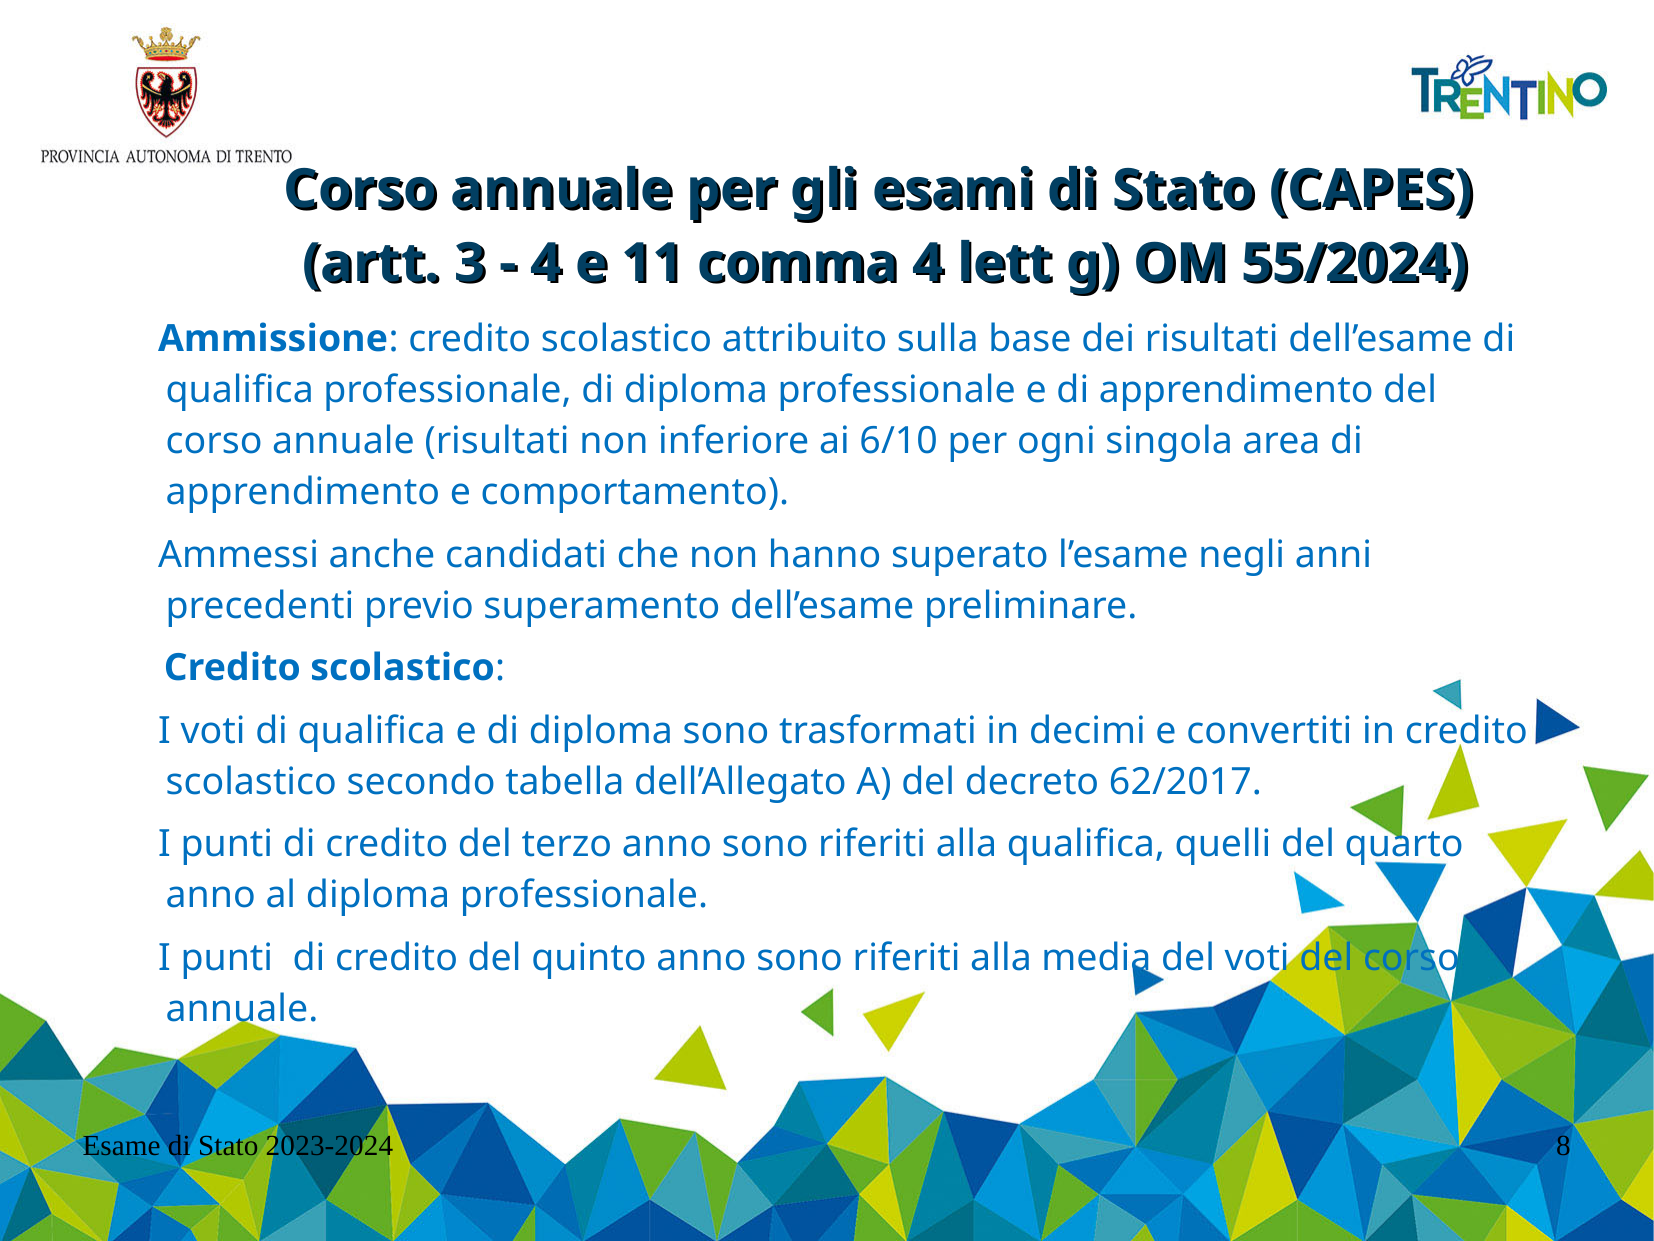

Corso annuale per gli esami di Stato (CAPES)
(artt. 3 - 4 e 11 comma 4 lett g) OM 55/2024)
 Ammissione: credito scolastico attribuito sulla base dei risultati dell’esame di qualifica professionale, di diploma professionale e di apprendimento del corso annuale (risultati non inferiore ai 6/10 per ogni singola area di apprendimento e comportamento).
 Ammessi anche candidati che non hanno superato l’esame negli anni precedenti previo superamento dell’esame preliminare.
	 Credito scolastico:
 I voti di qualifica e di diploma sono trasformati in decimi e convertiti in credito scolastico secondo tabella dell’Allegato A) del decreto 62/2017.
 I punti di credito del terzo anno sono riferiti alla qualifica, quelli del quarto anno al diploma professionale.
 I punti di credito del quinto anno sono riferiti alla media del voti del corso annuale.
Esame di Stato 2023-2024
8